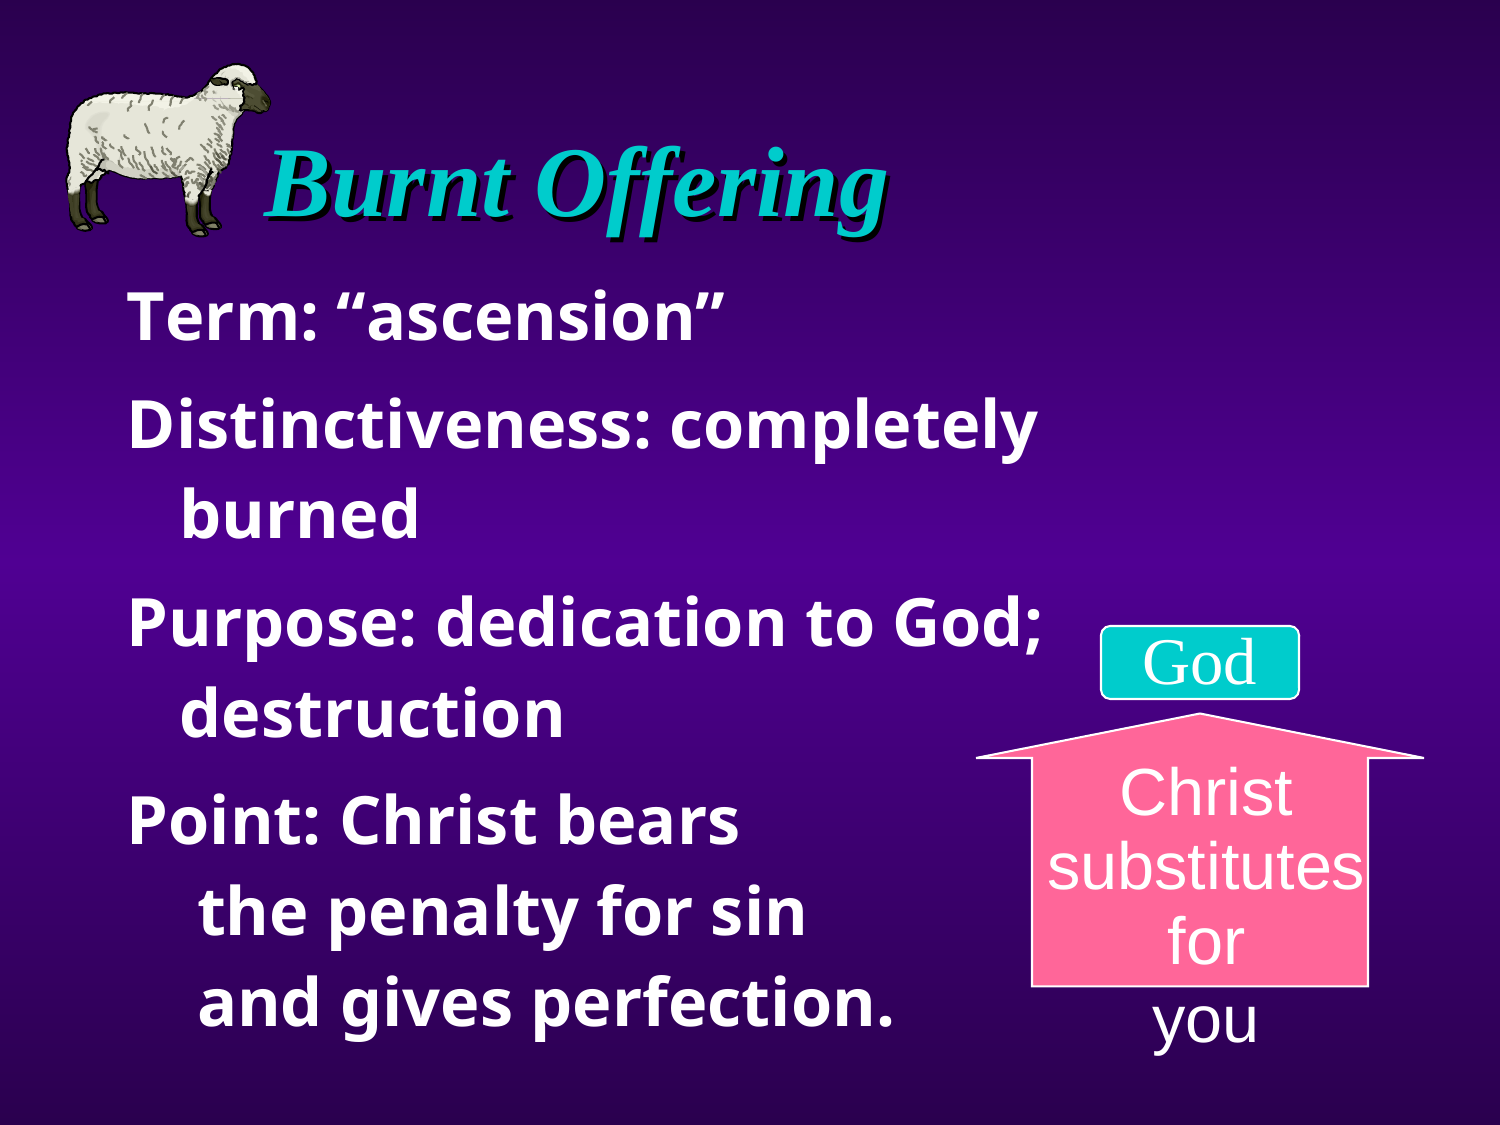

# Burnt Offering
Term: “ascension”
Distinctiveness: completely burned
Purpose: dedication to God; destruction
Point: Christ bears
 the penalty for sin
 and gives perfection.
God
Christ
substitutes
for
you